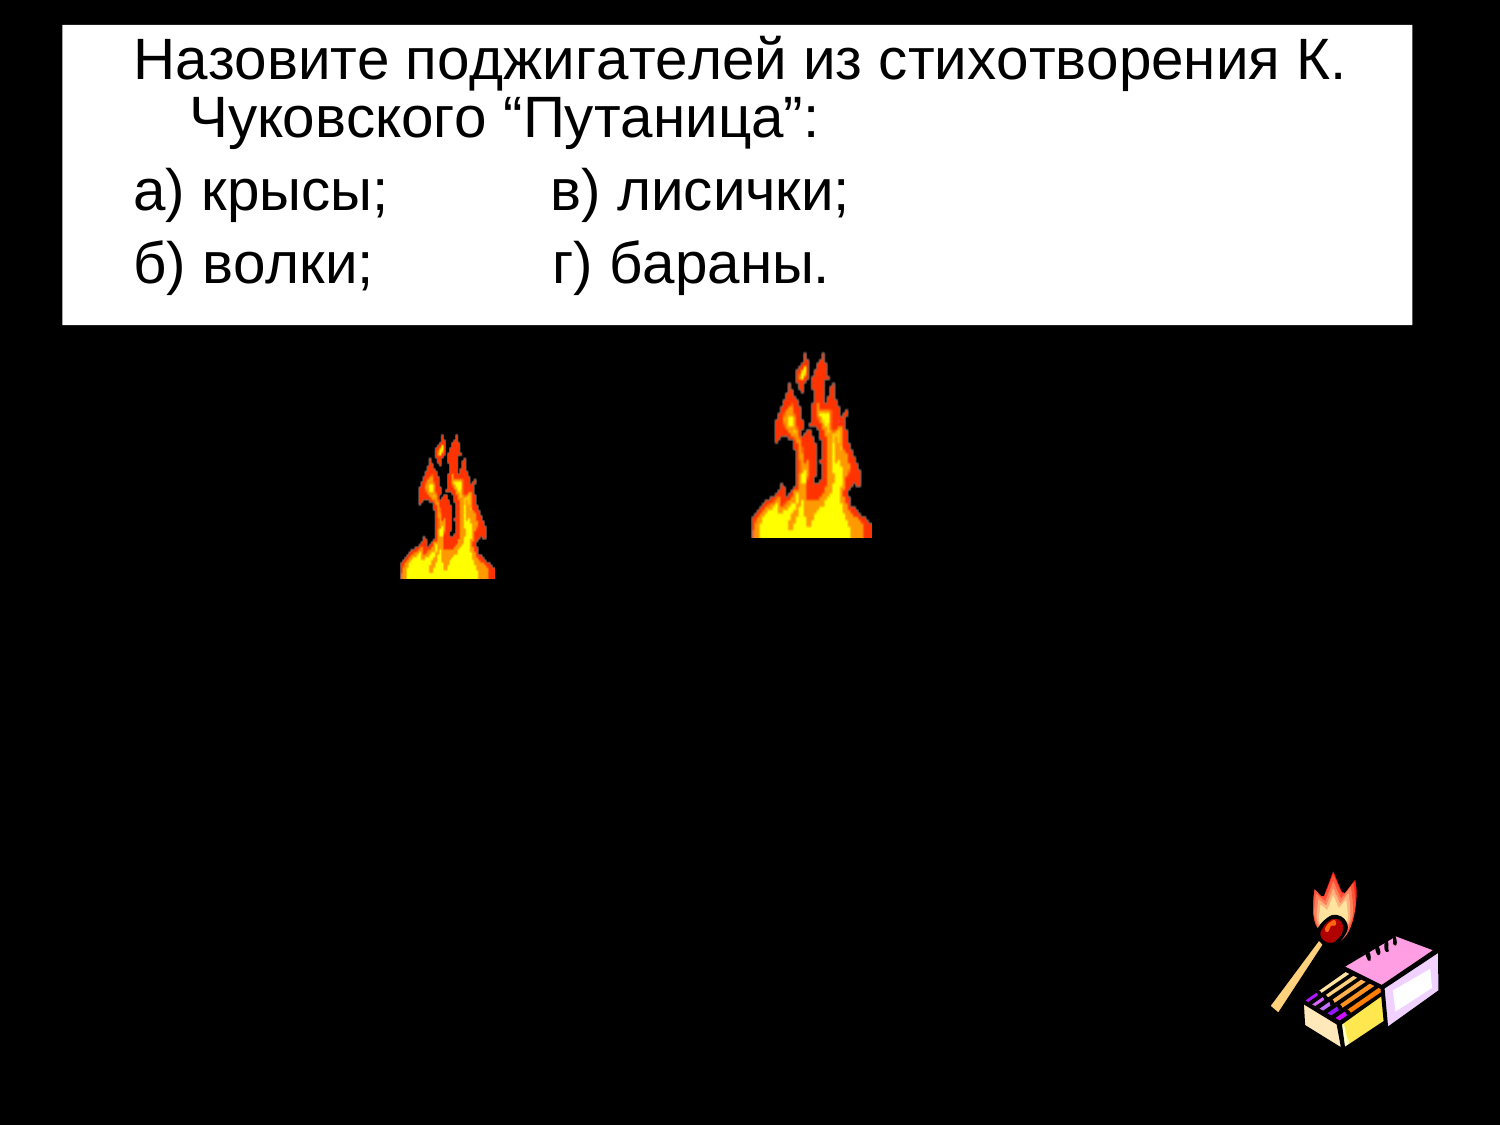

# Назовите поджигателей из стихотворения К. Чуковского “Путаница”:
а) крысы; в) лисички;
б) волки; г) бараны.
Назовите поджигателей из стихотворения К. Чуковского “путаница”: а) крысы; в) лисички; б) волки; г) бараны.